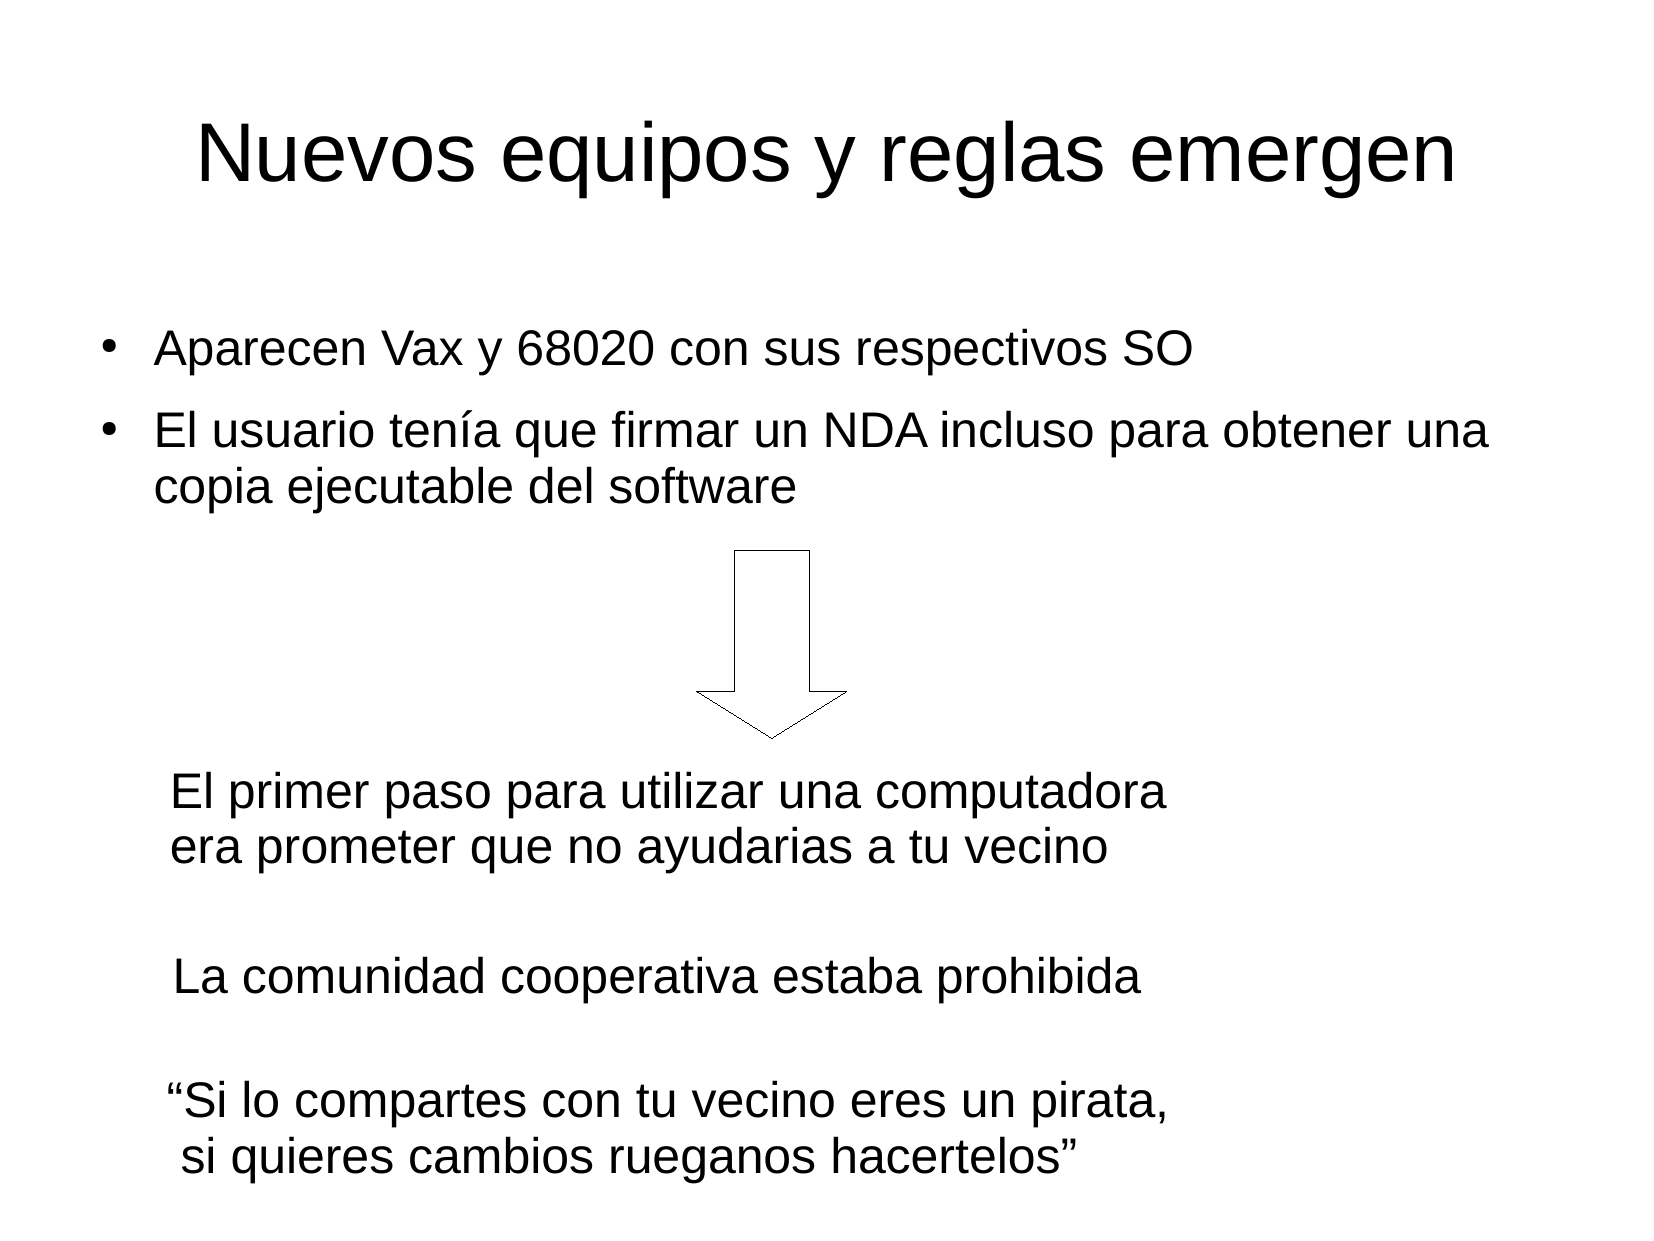

# Nuevos equipos y reglas emergen
Aparecen Vax y 68020 con sus respectivos SO
El usuario tenía que firmar un NDA incluso para obtener una copia ejecutable del software
El primer paso para utilizar una computadora
era prometer que no ayudarias a tu vecino
La comunidad cooperativa estaba prohibida
“Si lo compartes con tu vecino eres un pirata,
 si quieres cambios rueganos hacertelos”